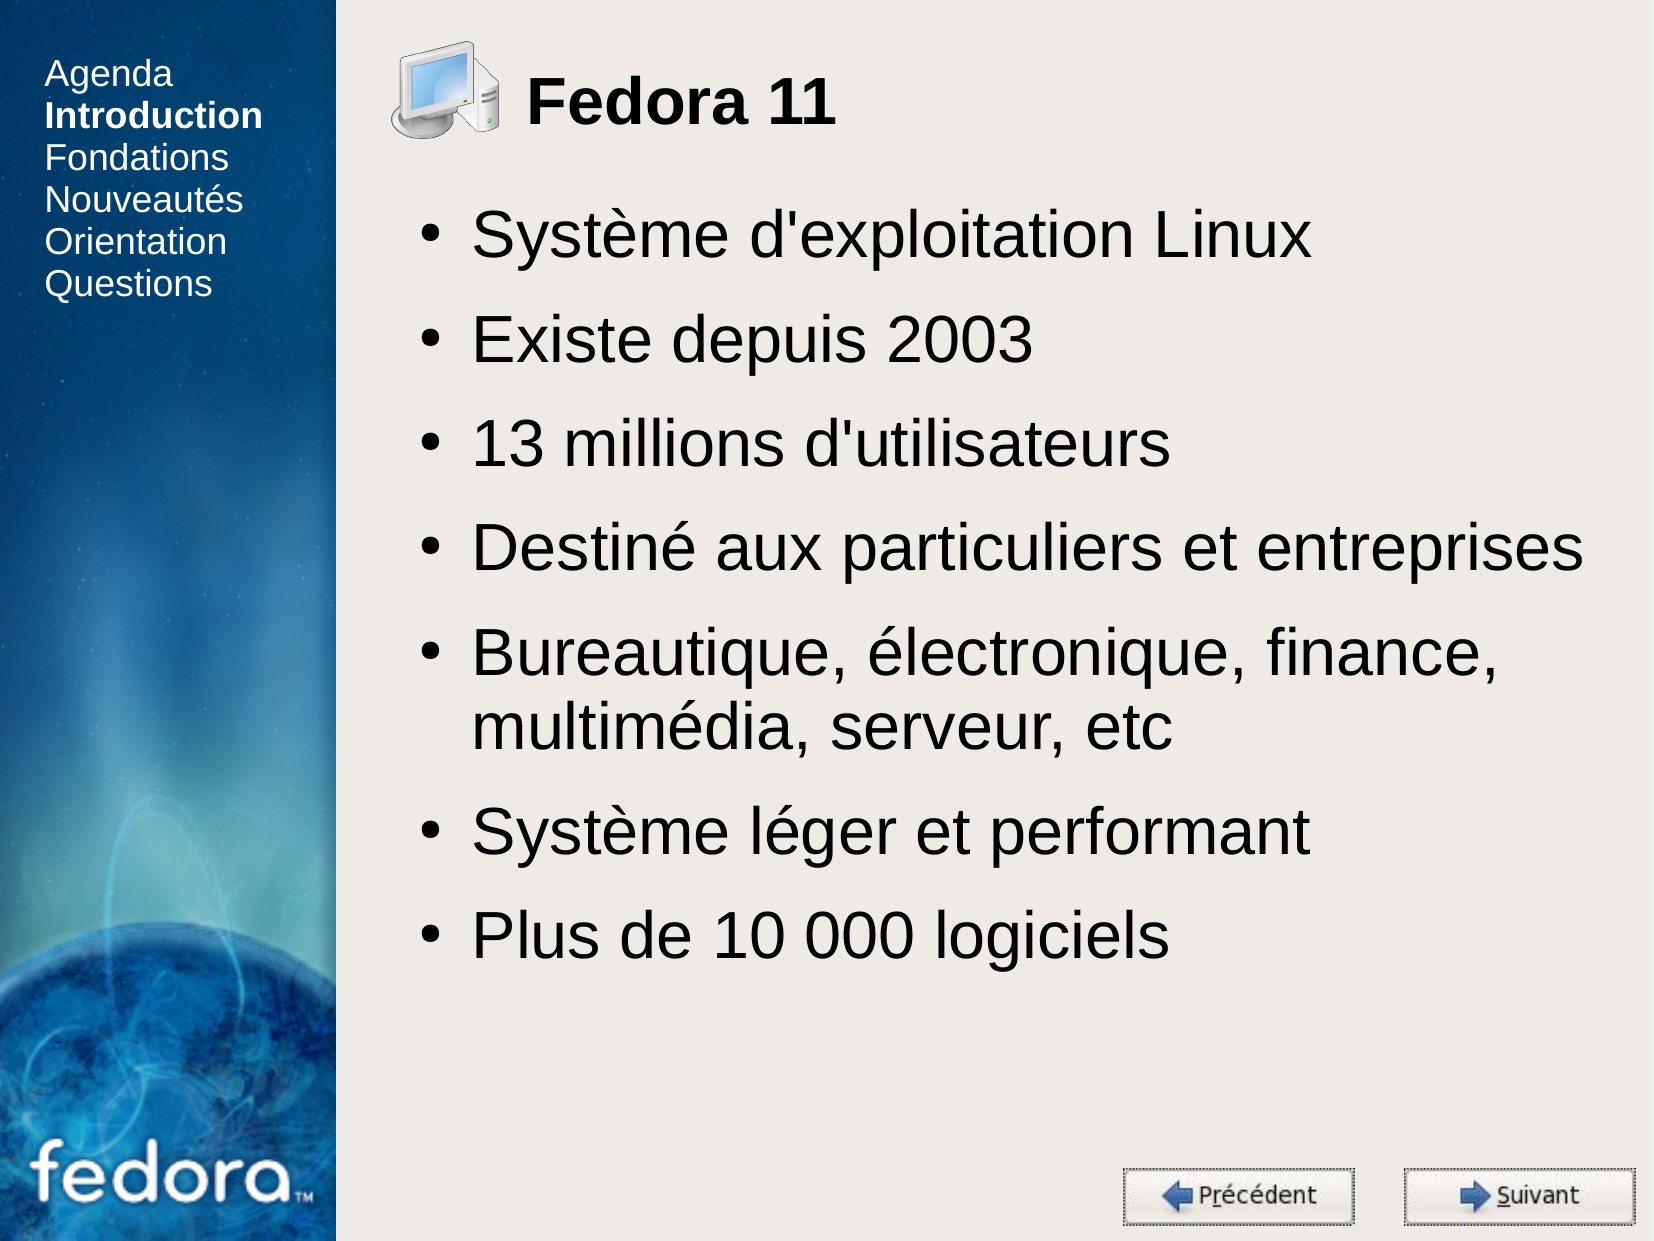

Agenda
Introduction
Fondations
Nouveautés
Orientation
Questions
# Agenda
Fedora 11
Système d'exploitation Linux
Existe depuis 2003
13 millions d'utilisateurs
Destiné aux particuliers et entreprises
Bureautique, électronique, finance, multimédia, serveur, etc
Système léger et performant
Plus de 10 000 logiciels